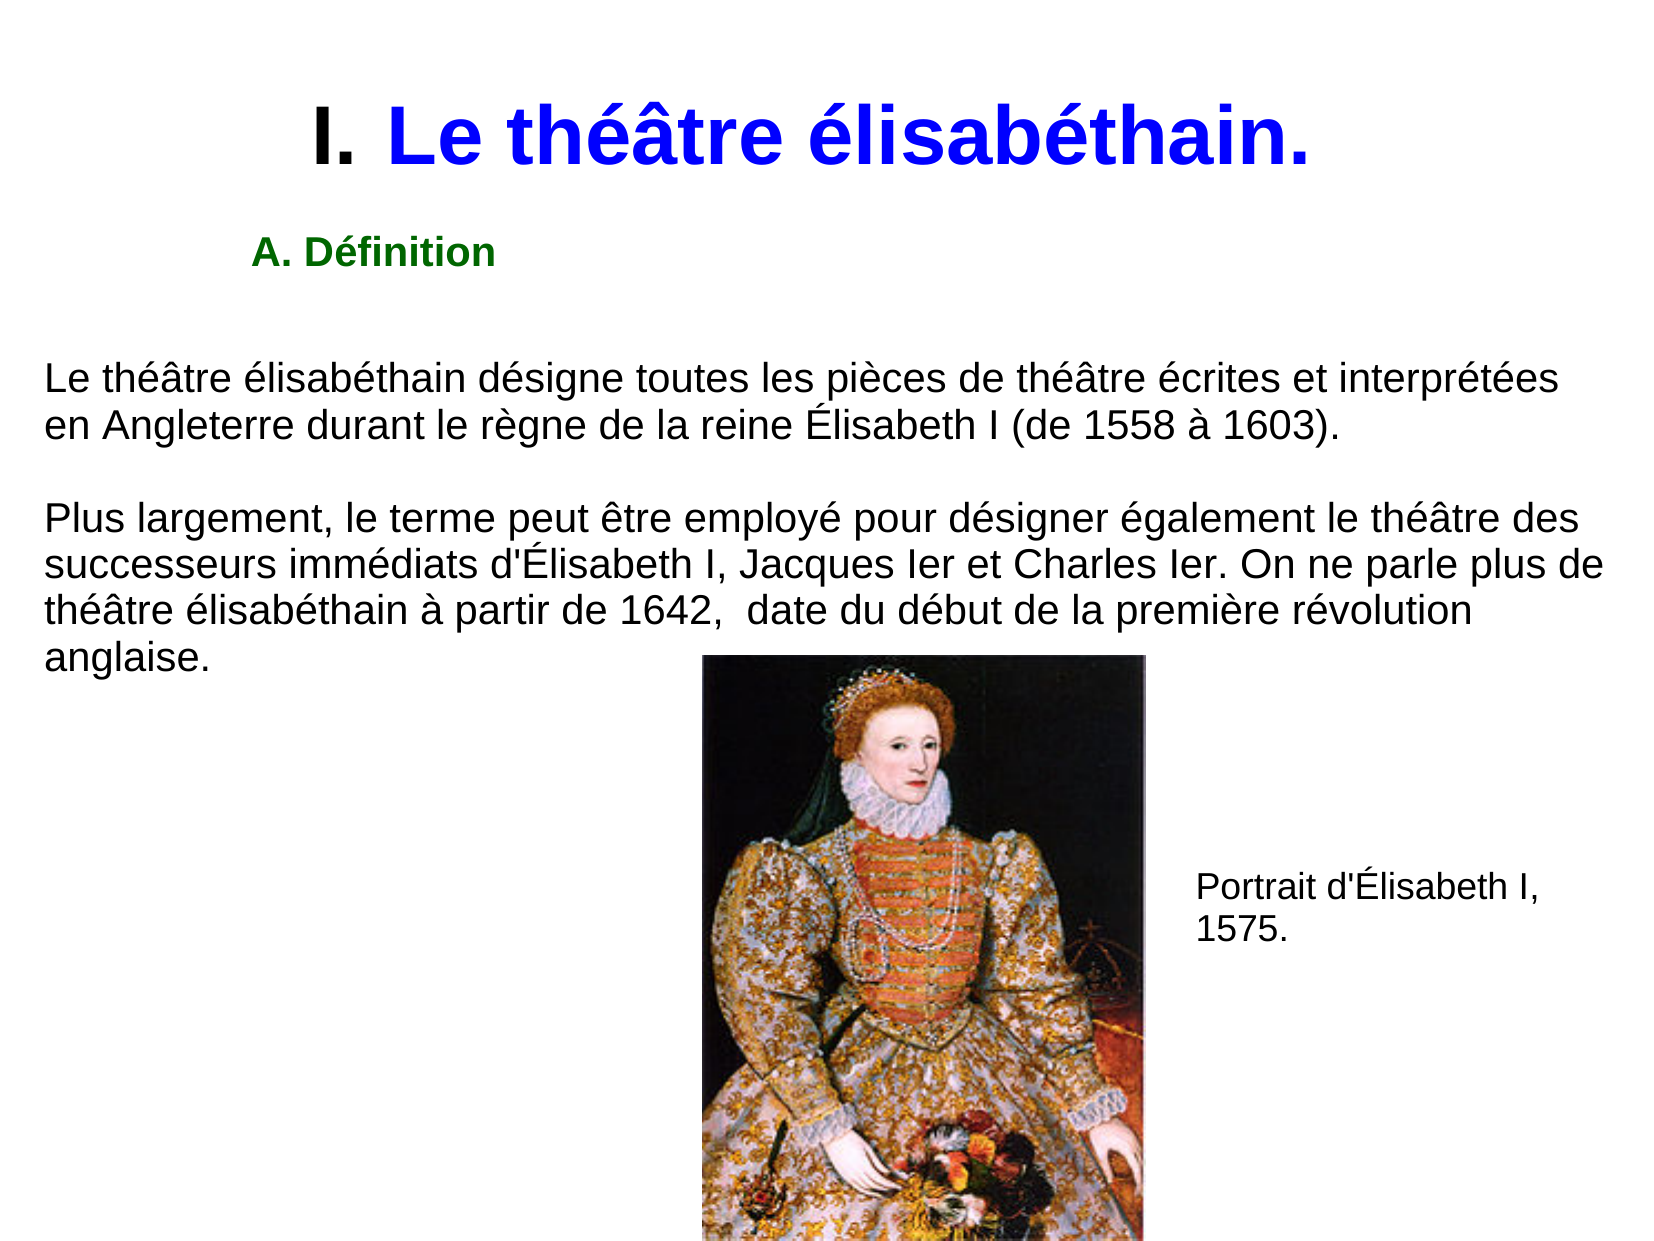

Le théâtre élisabéthain.
A. Définition
Le théâtre élisabéthain désigne toutes les pièces de théâtre écrites et interprétées en Angleterre durant le règne de la reine Élisabeth I (de 1558 à 1603).
Plus largement, le terme peut être employé pour désigner également le théâtre des successeurs immédiats d'Élisabeth I, Jacques Ier et Charles Ier. On ne parle plus de théâtre élisabéthain à partir de 1642, date du début de la première révolution anglaise.
Portrait d'Élisabeth I, 1575.